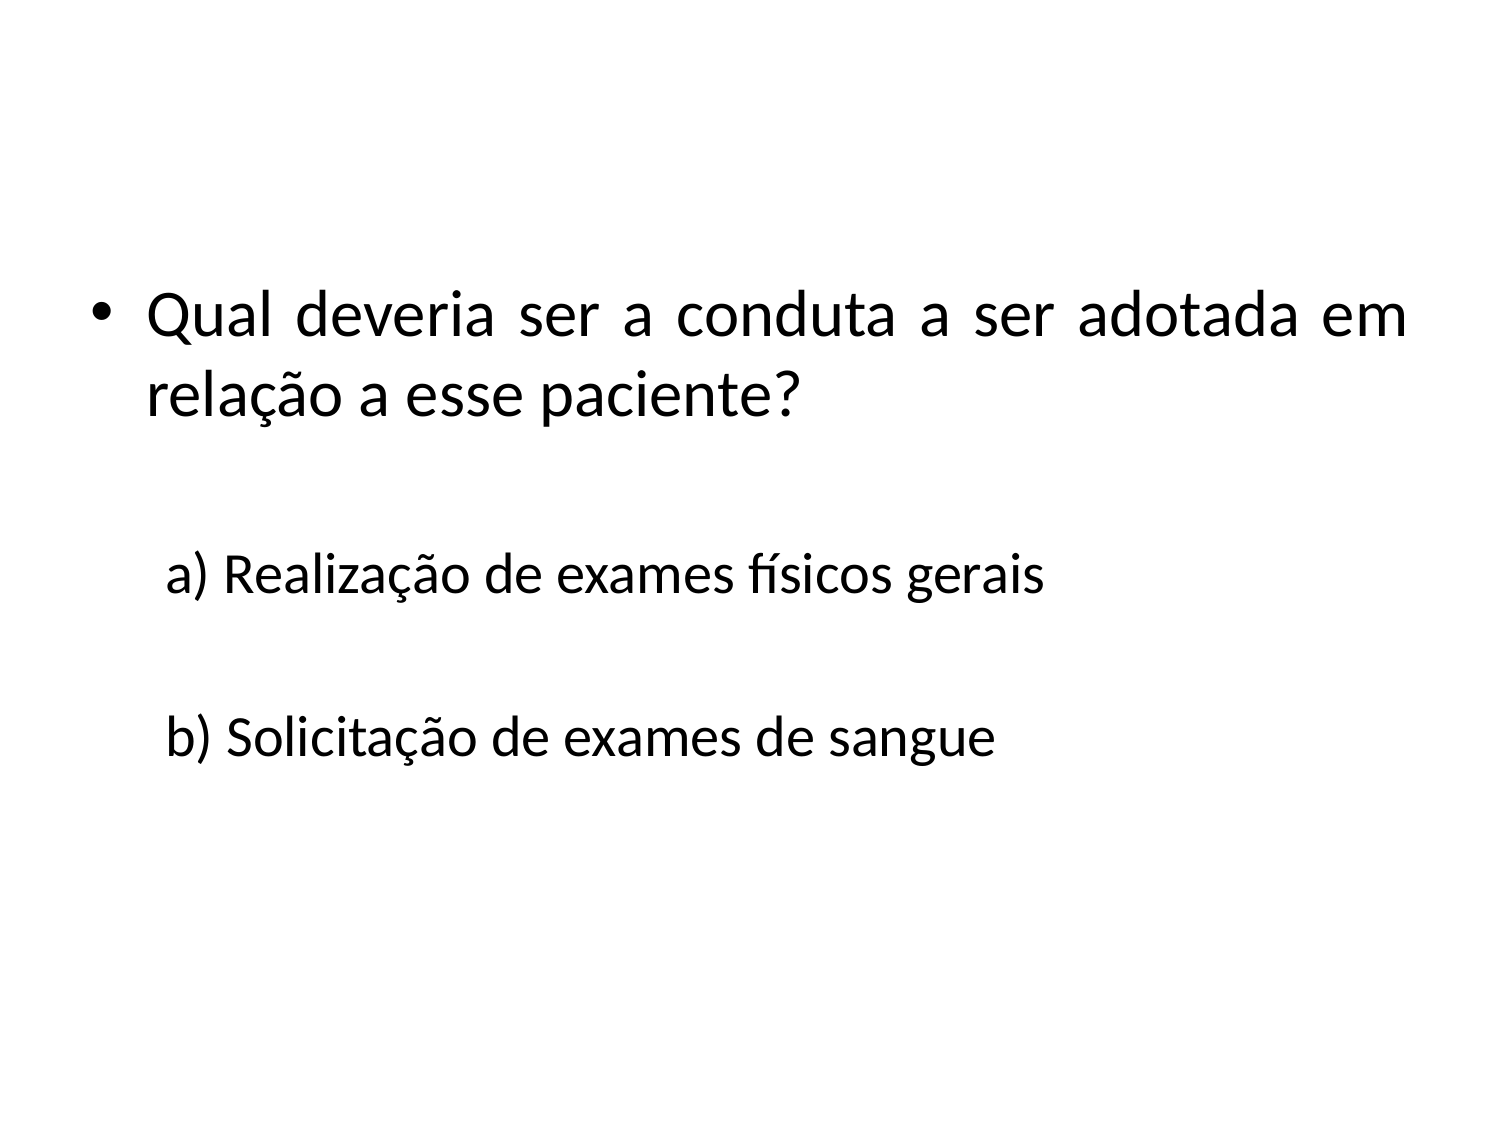

# Qual deveria ser a conduta a ser adotada em relação a esse paciente?
a) Realização de exames físicos gerais
b) Solicitação de exames de sangue